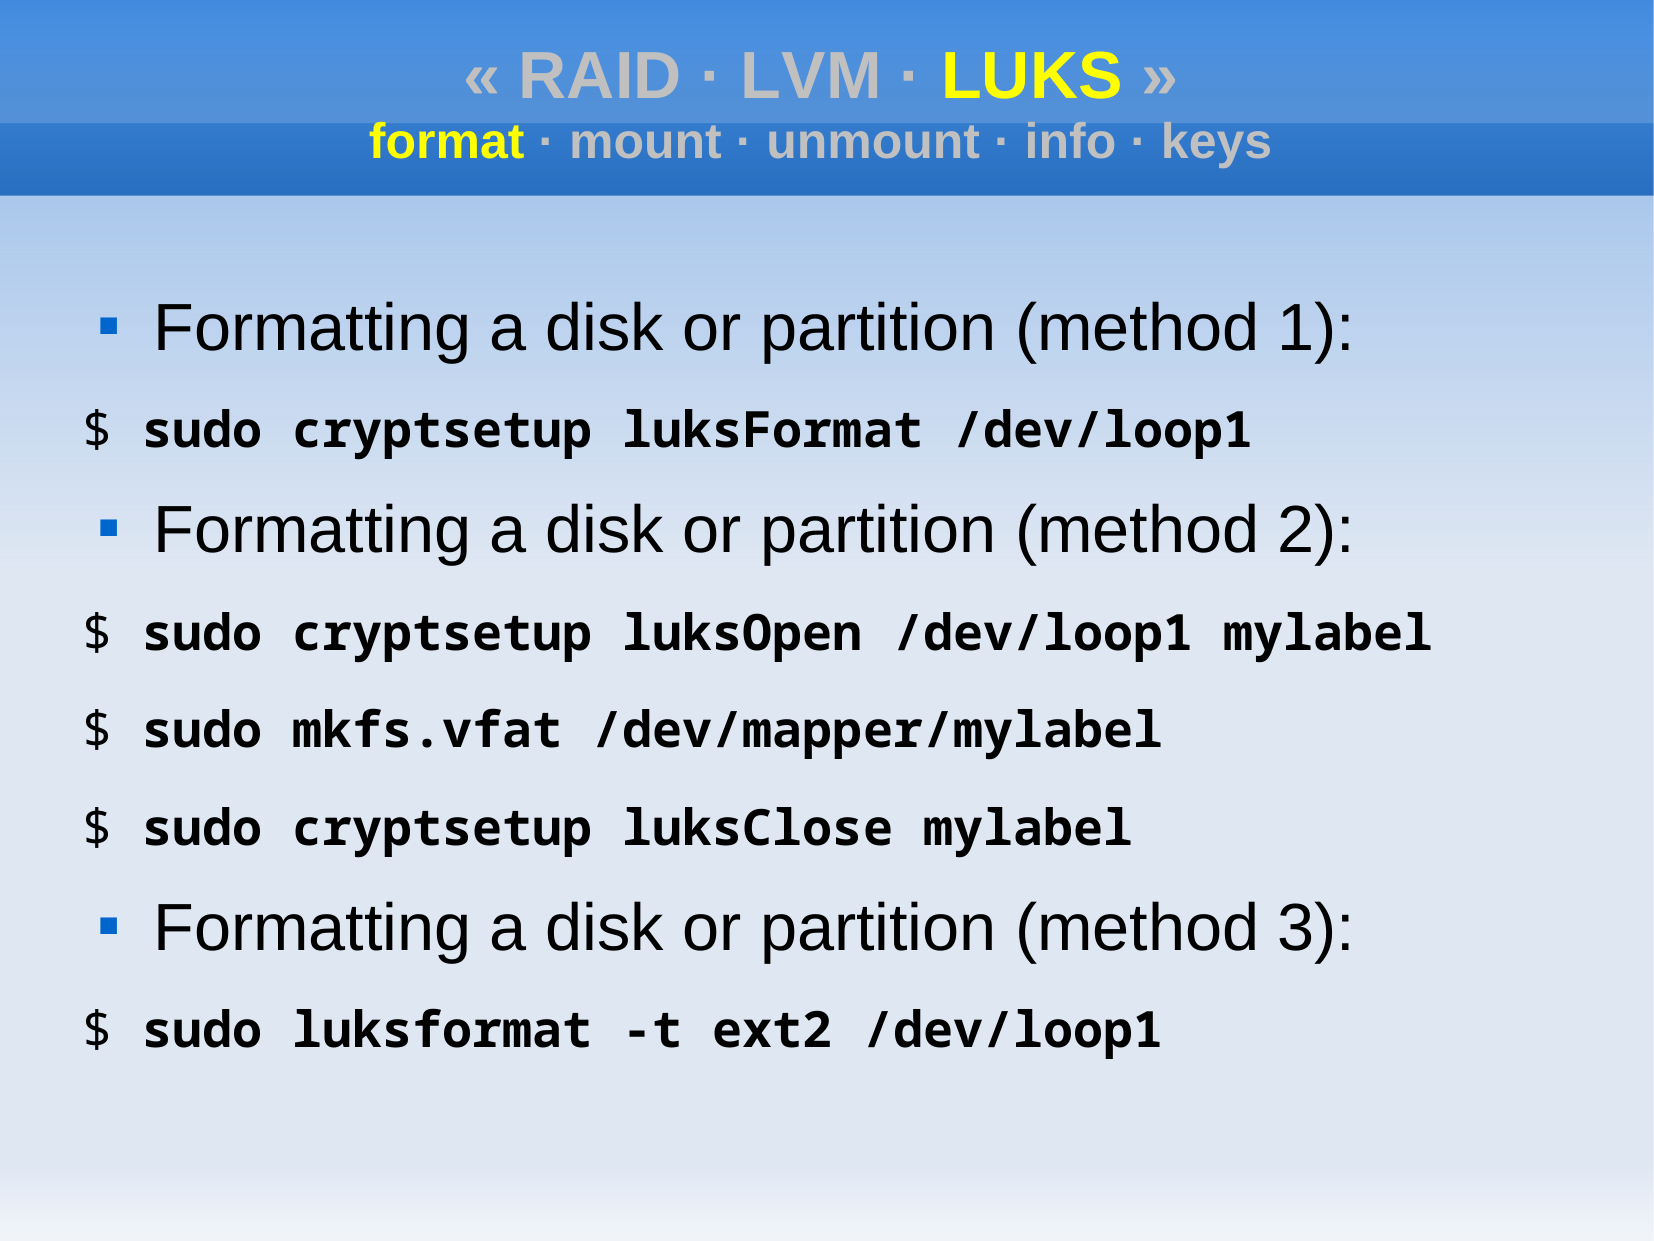

# « RAID · LVM · LUKS » format · mount · unmount · info · keys
Formatting a disk or partition (method 1):
$ sudo cryptsetup luksFormat /dev/loop1
Formatting a disk or partition (method 2):
$ sudo cryptsetup luksOpen /dev/loop1 mylabel
$ sudo mkfs.vfat /dev/mapper/mylabel
$ sudo cryptsetup luksClose mylabel
Formatting a disk or partition (method 3):
$ sudo luksformat -t ext2 /dev/loop1